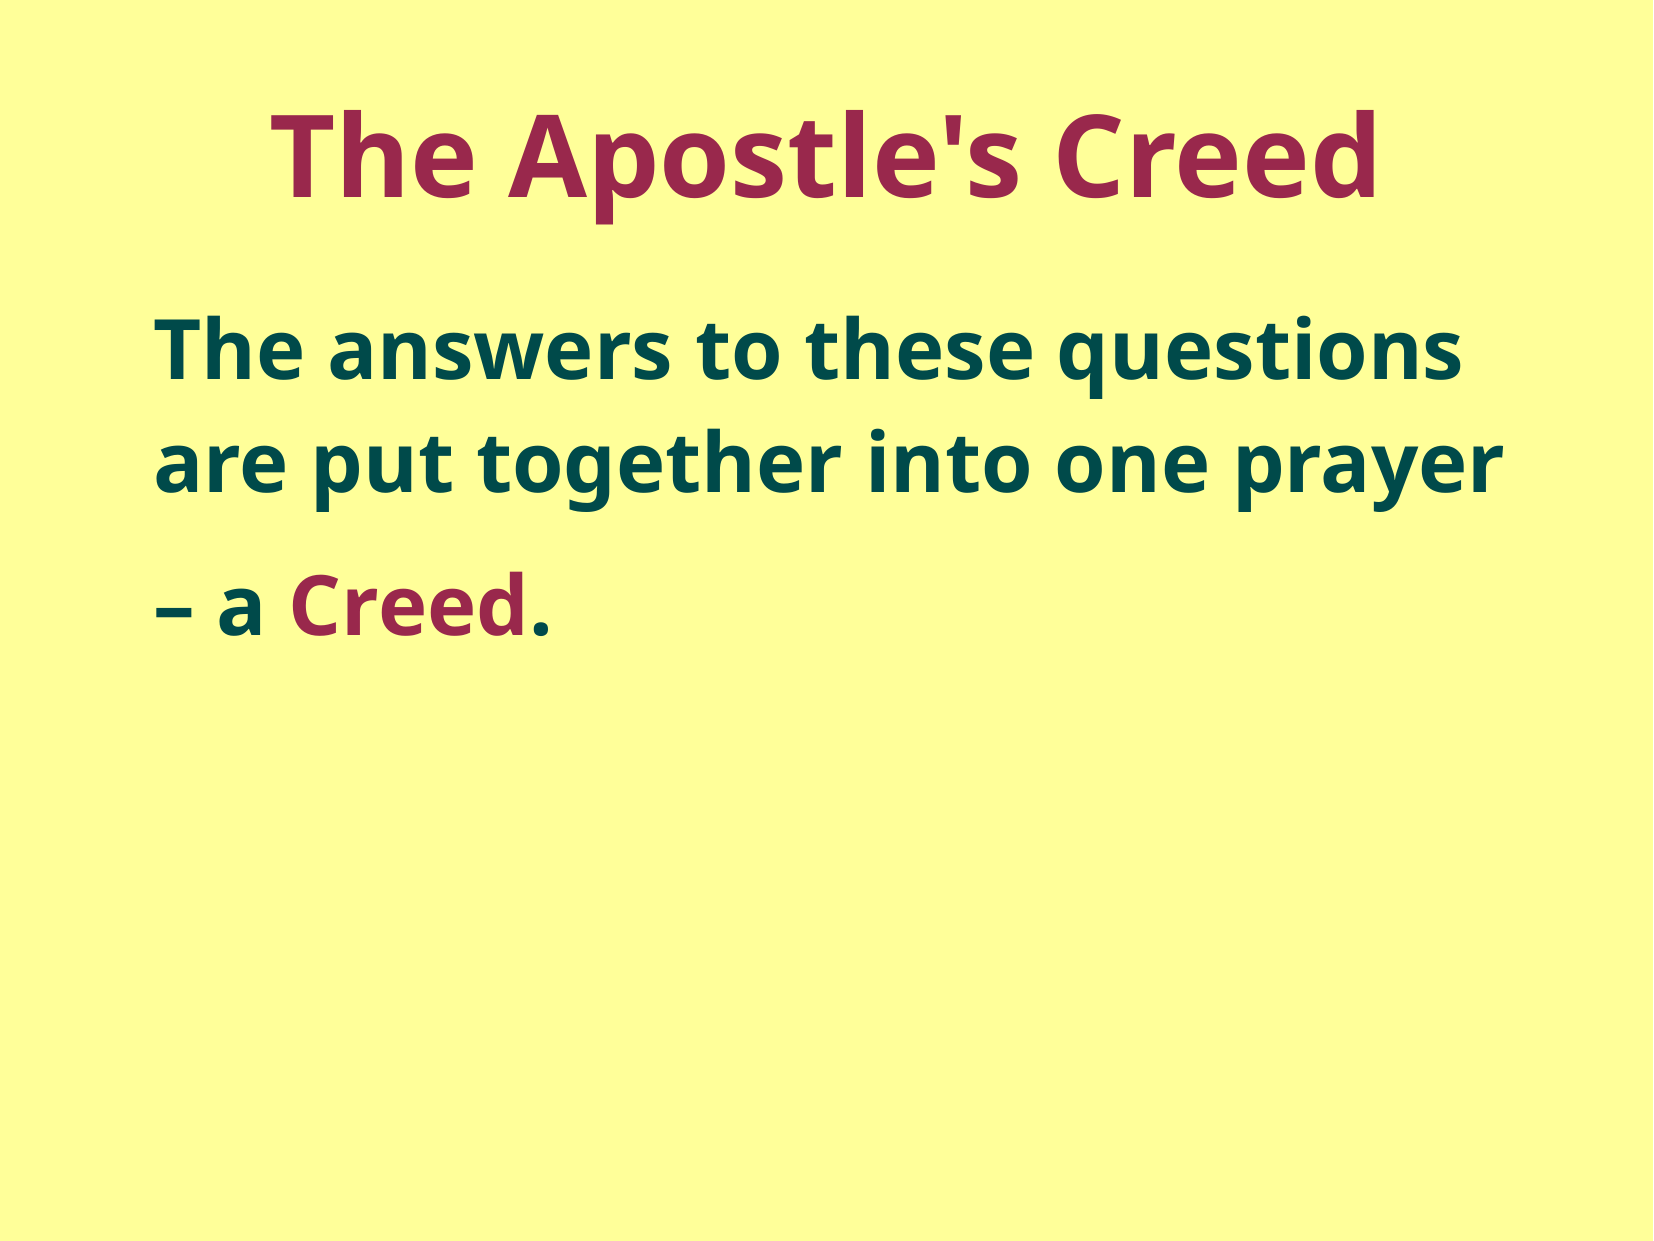

The Apostle's Creed
# The answers to these questions are put together into one prayer
– a Creed.